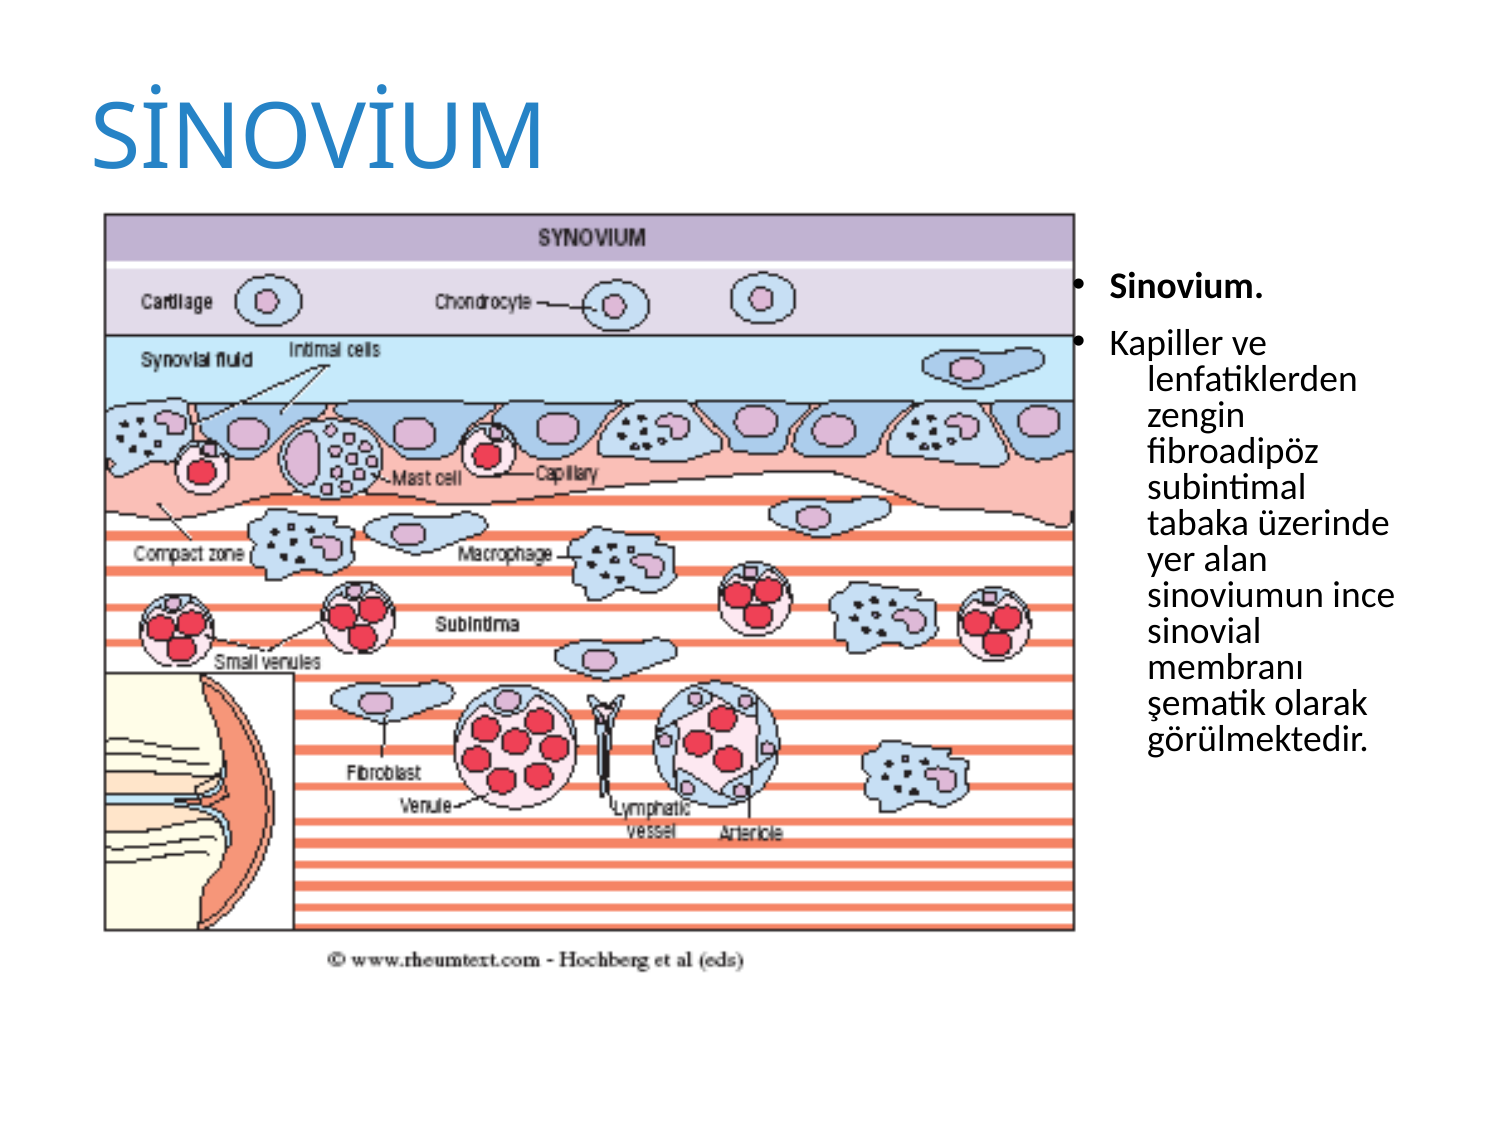

# SİNOVİUM
Sinovium.
Kapiller ve lenfatiklerden zengin fibroadipöz subintimal tabaka üzerinde yer alan sinoviumun ince sinovial membranı şematik olarak görülmektedir.